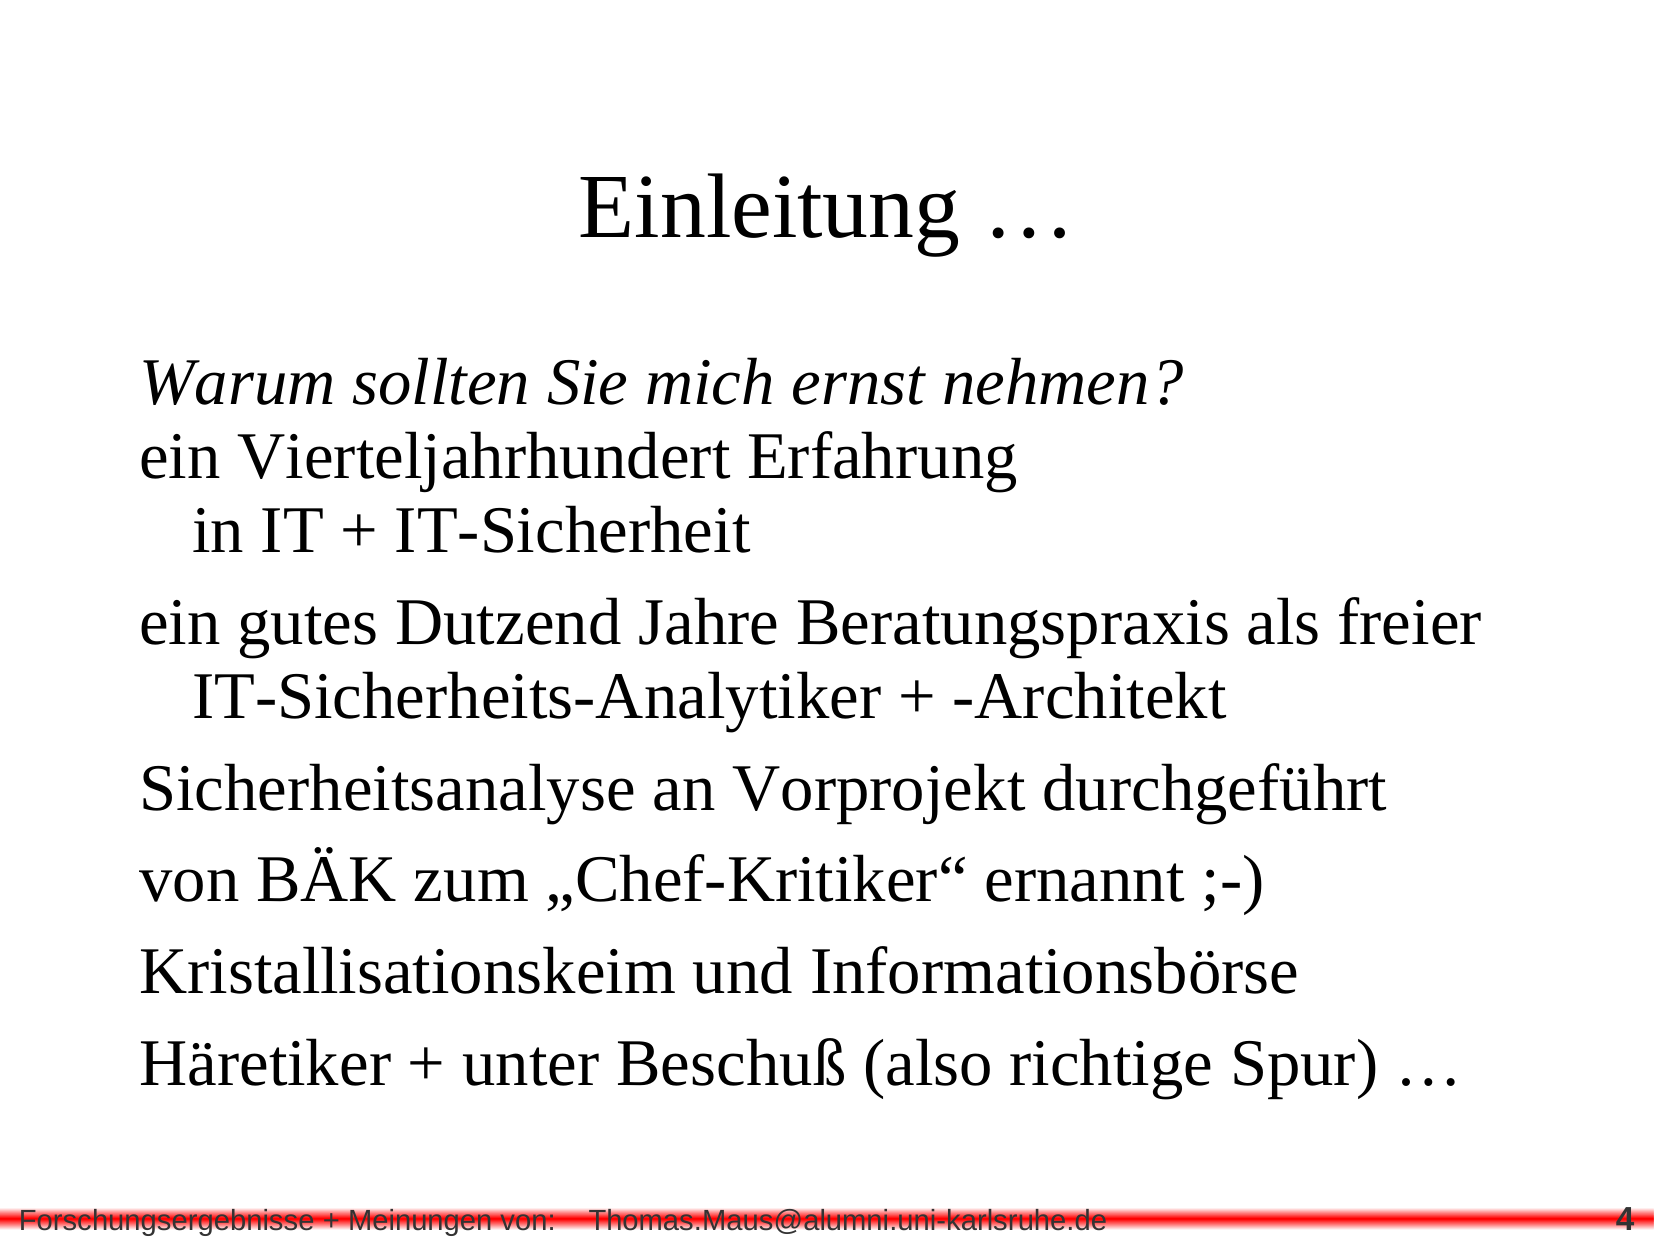

# Einleitung …
Warum sollten Sie mich ernst nehmen?
ein Vierteljahrhundert Erfahrung
in IT + IT-Sicherheit
ein gutes Dutzend Jahre Beratungspraxis als freier IT-Sicherheits-Analytiker + -Architekt
Sicherheitsanalyse an Vorprojekt durchgeführt
von BÄK zum „Chef-Kritiker“ ernannt ;-)
Kristallisationskeim und Informationsbörse
Häretiker + unter Beschuß (also richtige Spur) …